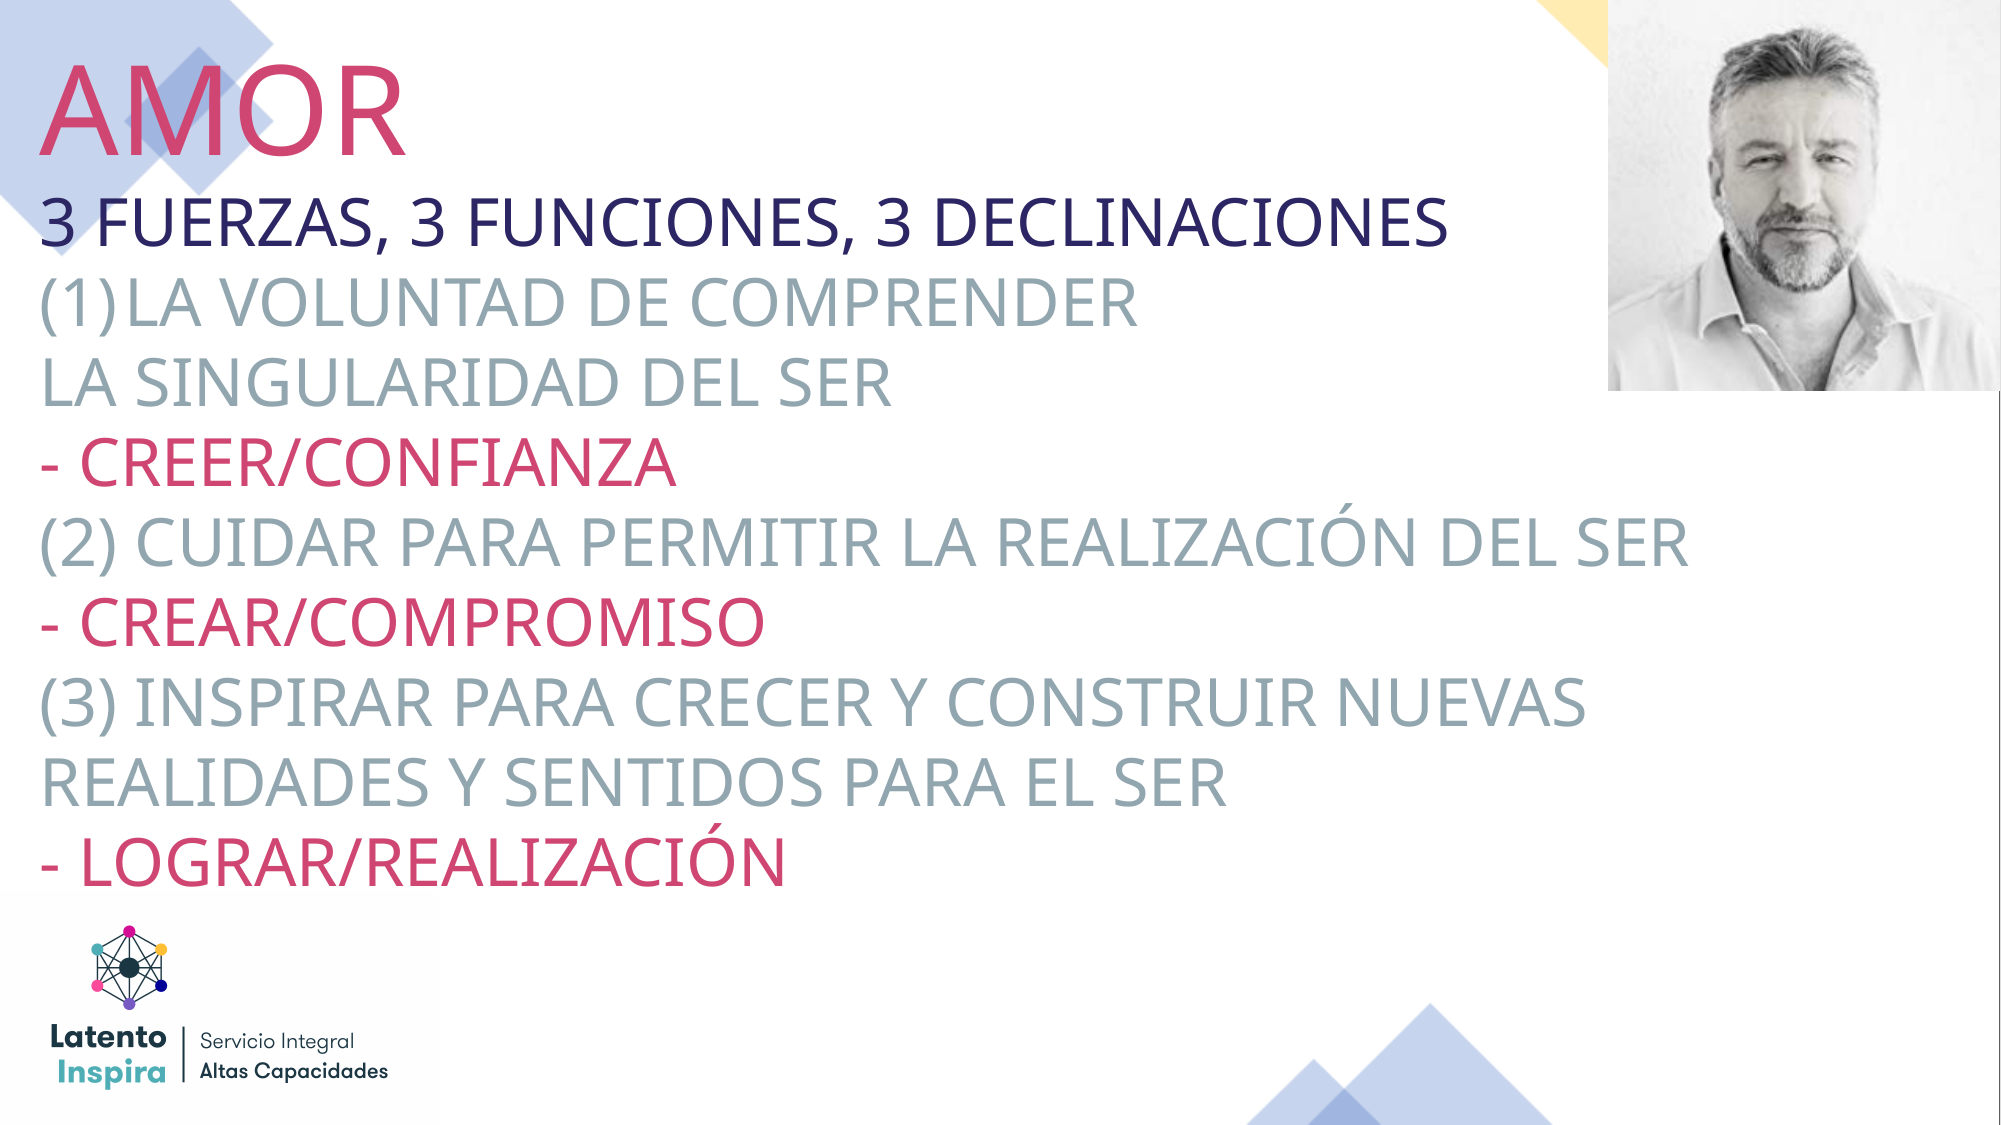

AMOR
3 FUERZAS, 3 FUNCIONES, 3 DECLINACIONES
LA VOLUNTAD DE COMPRENDER
LA SINGULARIDAD DEL SER
- CREER/CONFIANZA
(2) CUIDAR PARA PERMITIR LA REALIZACIÓN DEL SER
- CREAR/COMPROMISO
(3) INSPIRAR PARA CRECER Y CONSTRUIR NUEVAS REALIDADES Y SENTIDOS PARA EL SER
- LOGRAR/REALIZACIÓN